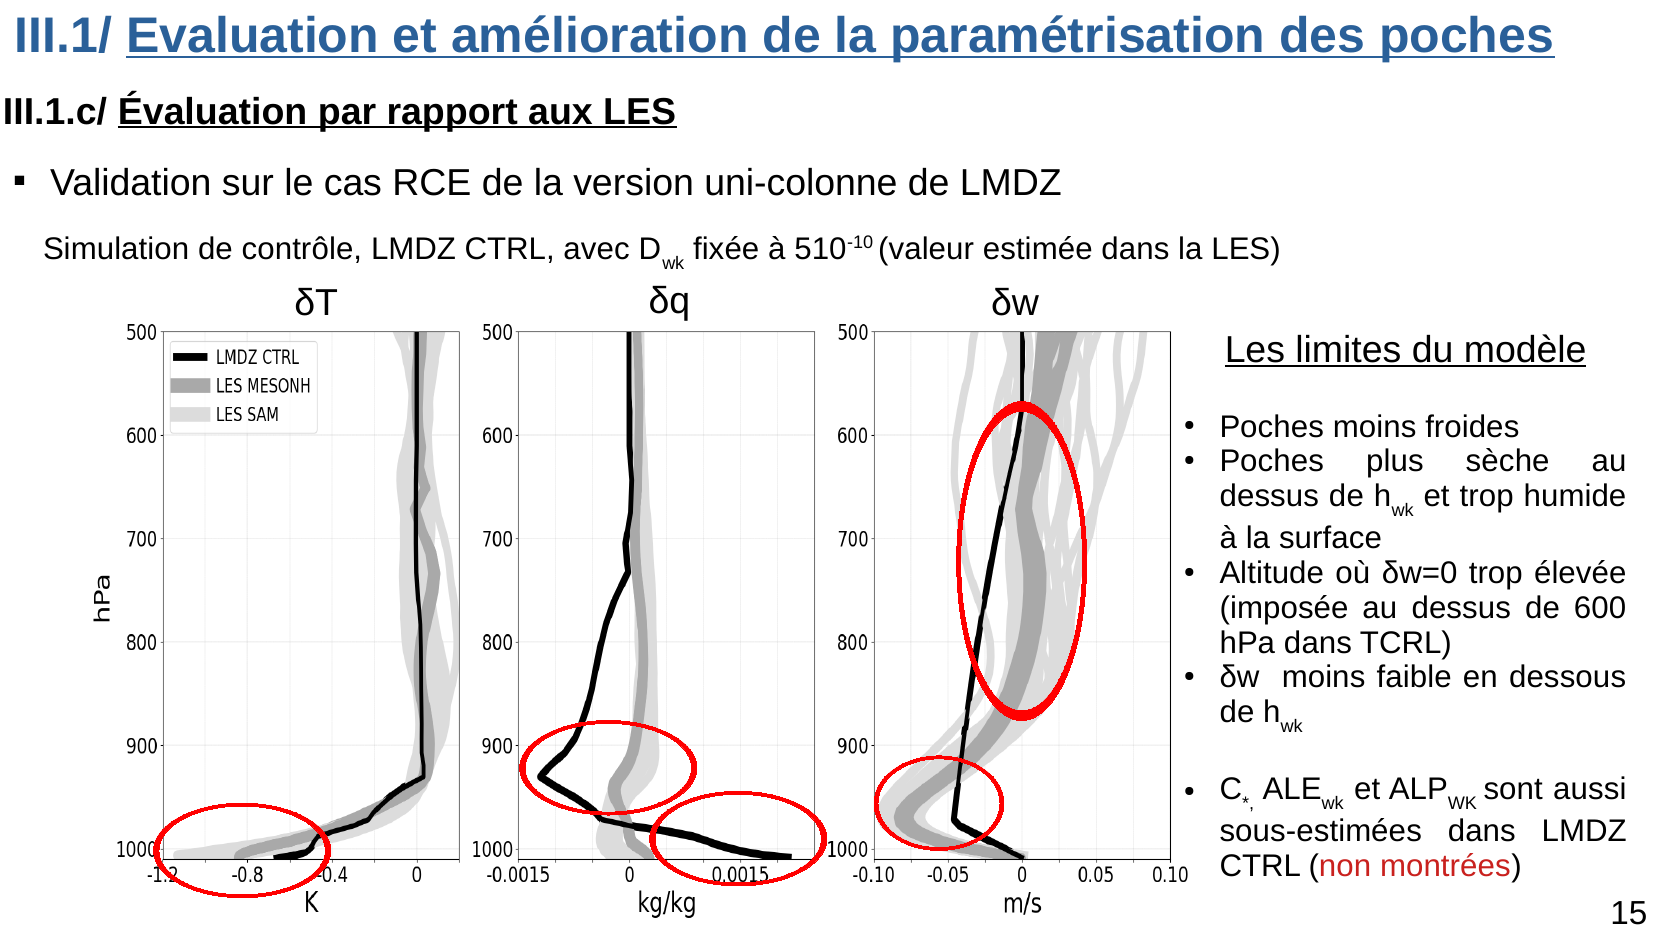

III.1/ Evaluation et amélioration de la paramétrisation des poches
III.1.c/ Évaluation par rapport aux LES
Validation sur le cas RCE de la version uni-colonne de LMDZ
 Simulation de contrôle, LMDZ CTRL, avec Dwk fixée à 510-10 (valeur estimée dans la LES)
 δq
 δT
 δw
 Les limites du modèle
Poches moins froides
Poches plus sèche au dessus de hwk et trop humide à la surface
Altitude où δw=0 trop élevée (imposée au dessus de 600 hPa dans TCRL)
δw moins faible en dessous de hwk
C*, ALEwk et ALPWK sont aussi sous-estimées dans LMDZ CTRL (non montrées)
15